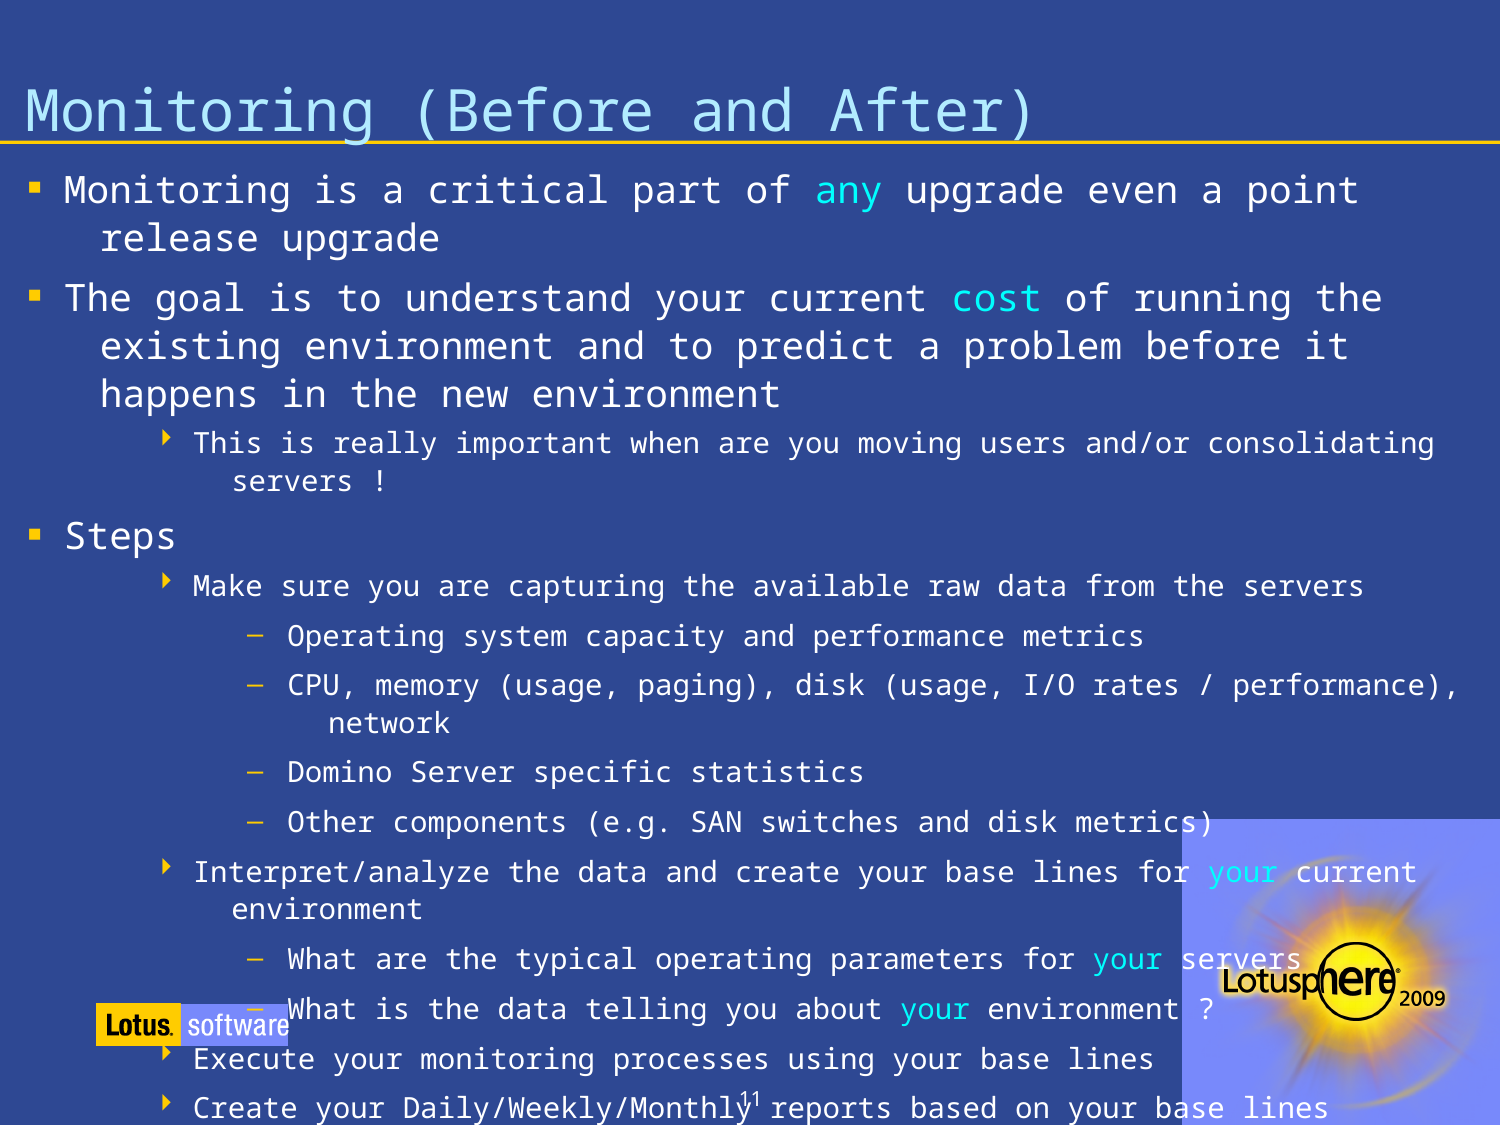

# Monitoring (Before and After)
Monitoring is a critical part of any upgrade even a point release upgrade
The goal is to understand your current cost of running the existing environment and to predict a problem before it happens in the new environment
This is really important when are you moving users and/or consolidating servers !
Steps
Make sure you are capturing the available raw data from the servers
Operating system capacity and performance metrics
CPU, memory (usage, paging), disk (usage, I/O rates / performance), network
Domino Server specific statistics
Other components (e.g. SAN switches and disk metrics)
Interpret/analyze the data and create your base lines for your current environment
What are the typical operating parameters for your servers
What is the data telling you about your environment ?
Execute your monitoring processes using your base lines
Create your Daily/Weekly/Monthly reports based on your base lines
Create a remediation process based on outputs that exceed your baselines
11